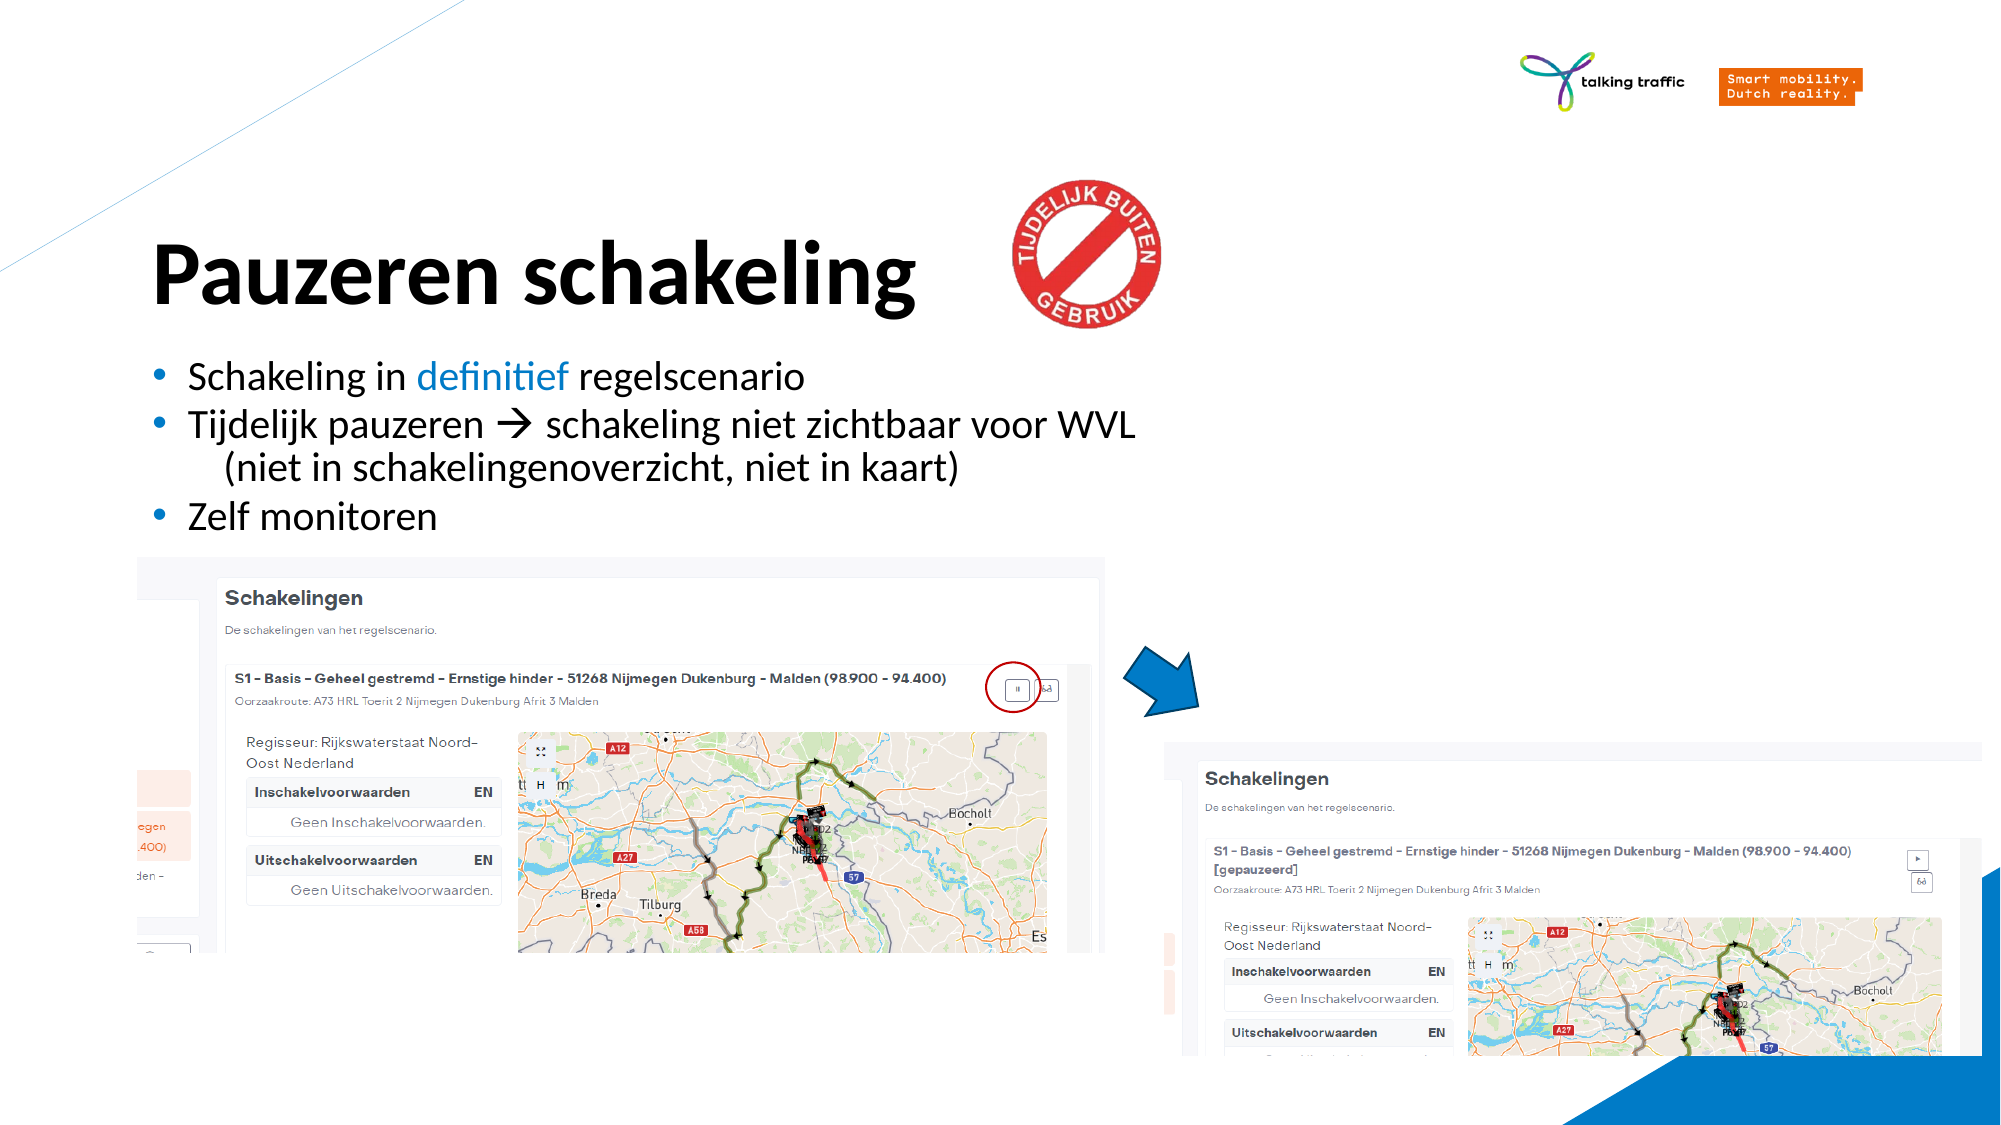

Pauzeren schakeling
# Schakeling in definitief regelscenario
Tijdelijk pauzeren  schakeling niet zichtbaar voor WVL
(niet in schakelingenoverzicht, niet in kaart)
Zelf monitoren